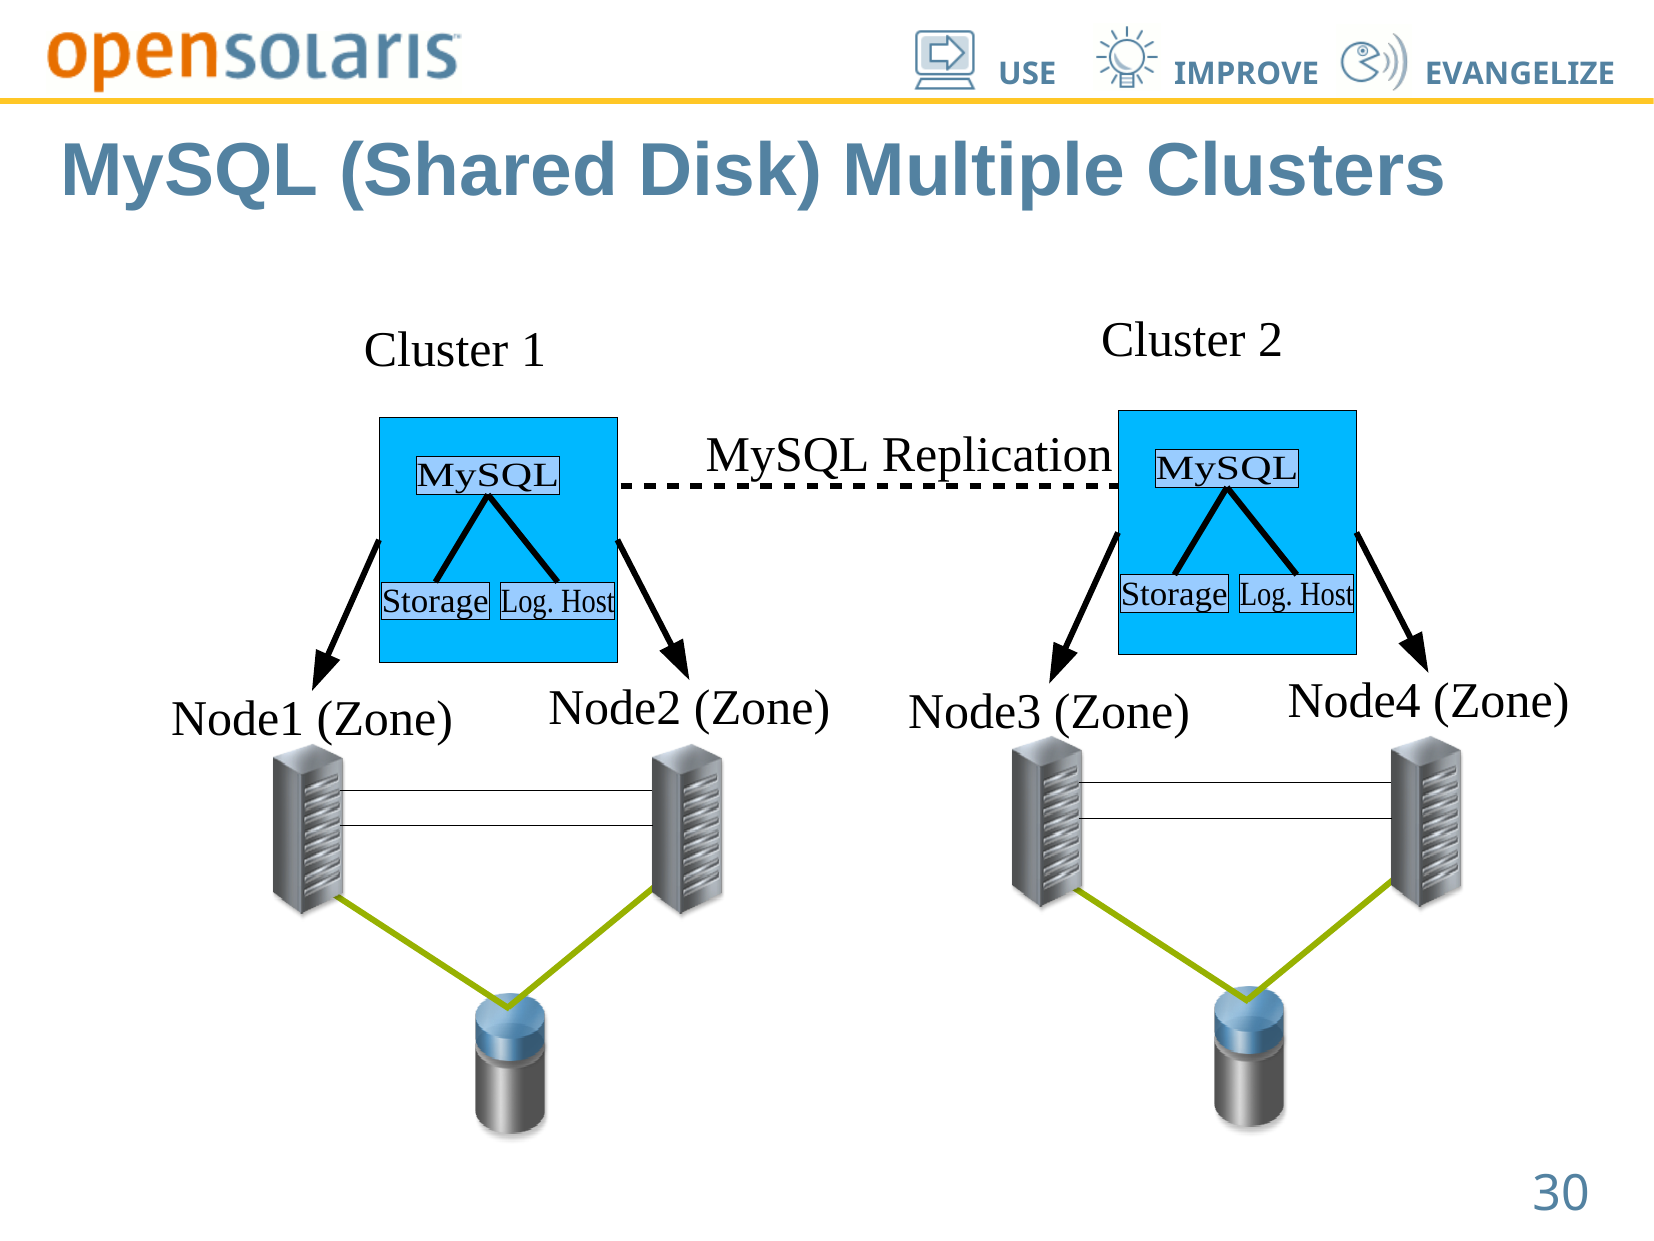

# MySQL (Shared Disk) Multiple Clusters
Cluster 2
Cluster 1
MySQL
Storage
Log. Host
MySQL
Storage
Log. Host
MySQL Replication
Node4 (Zone)
Node2 (Zone)
Node3 (Zone)
Node1 (Zone)